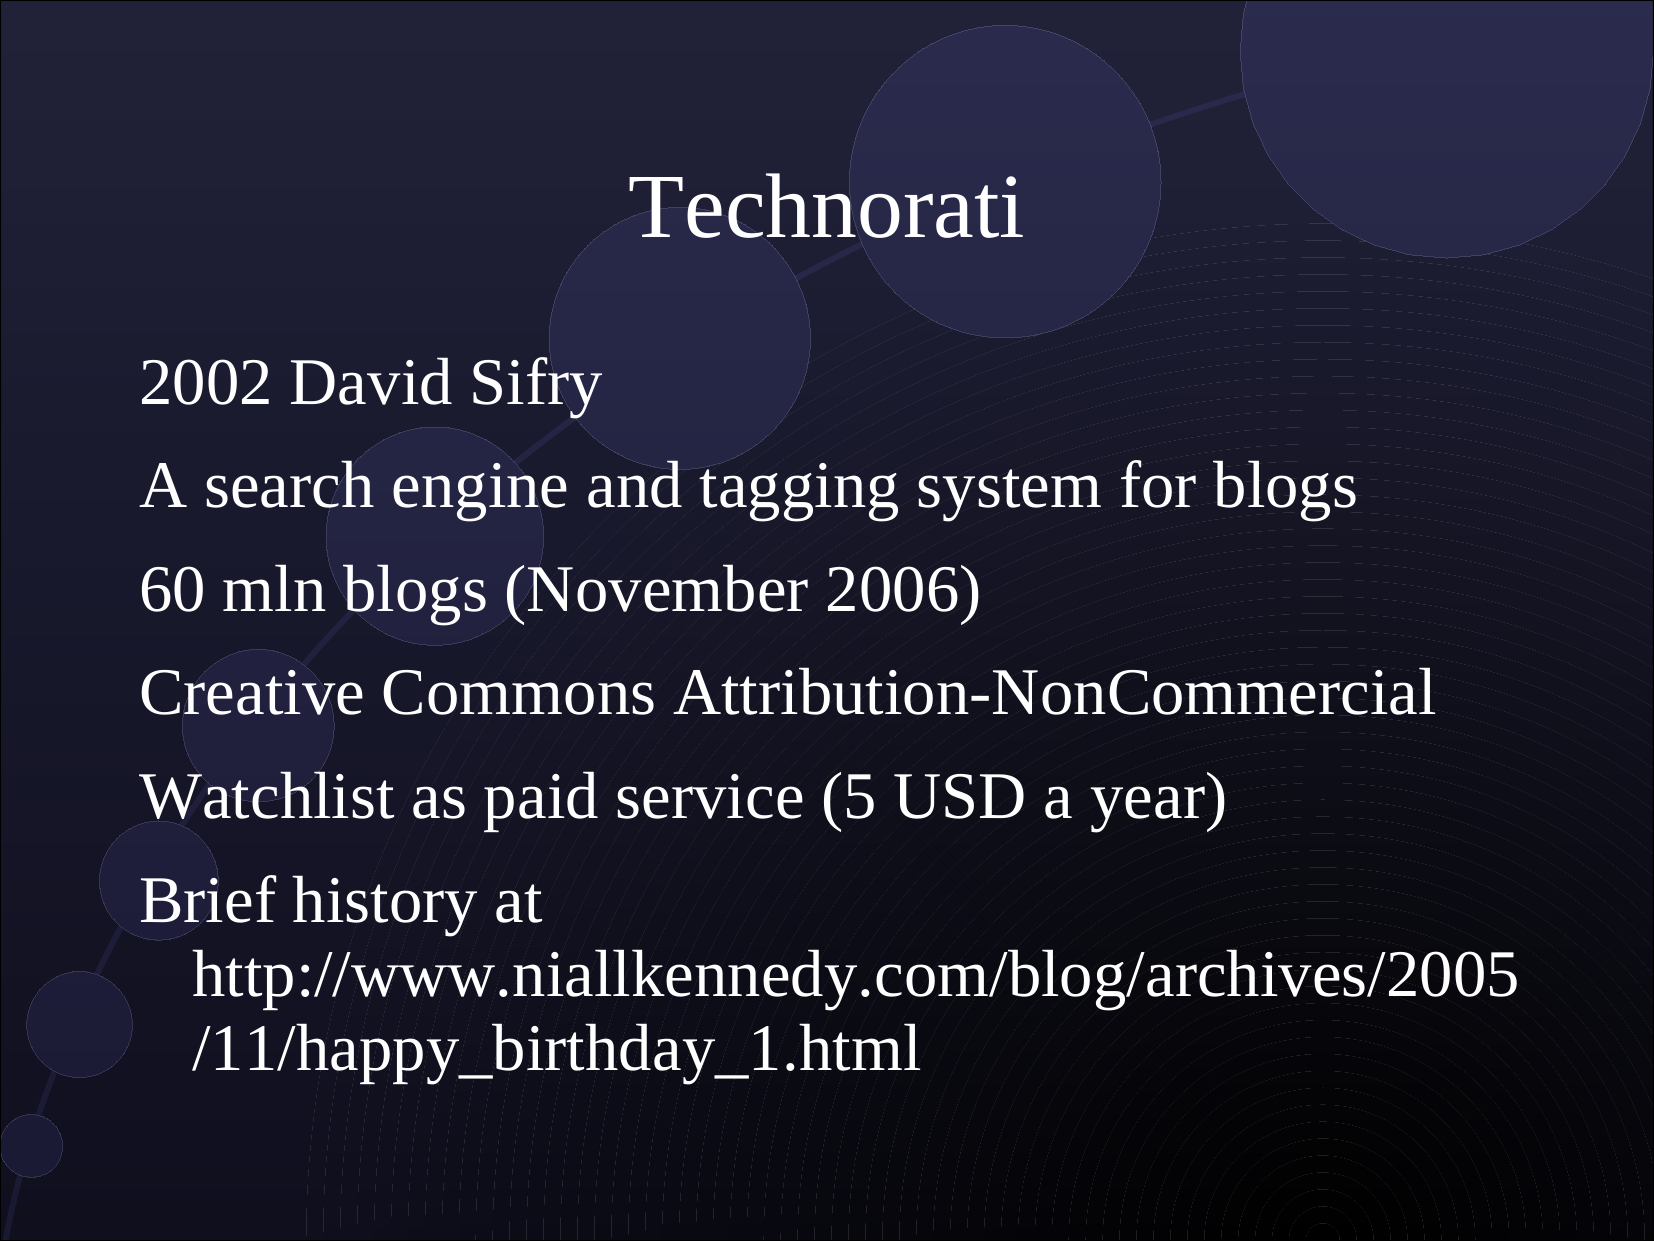

# Technorati
2002 David Sifry
A search engine and tagging system for blogs
60 mln blogs (November 2006)
Creative Commons Attribution-NonCommercial
Watchlist as paid service (5 USD a year)
Brief history at http://www.niallkennedy.com/blog/archives/2005/11/happy_birthday_1.html